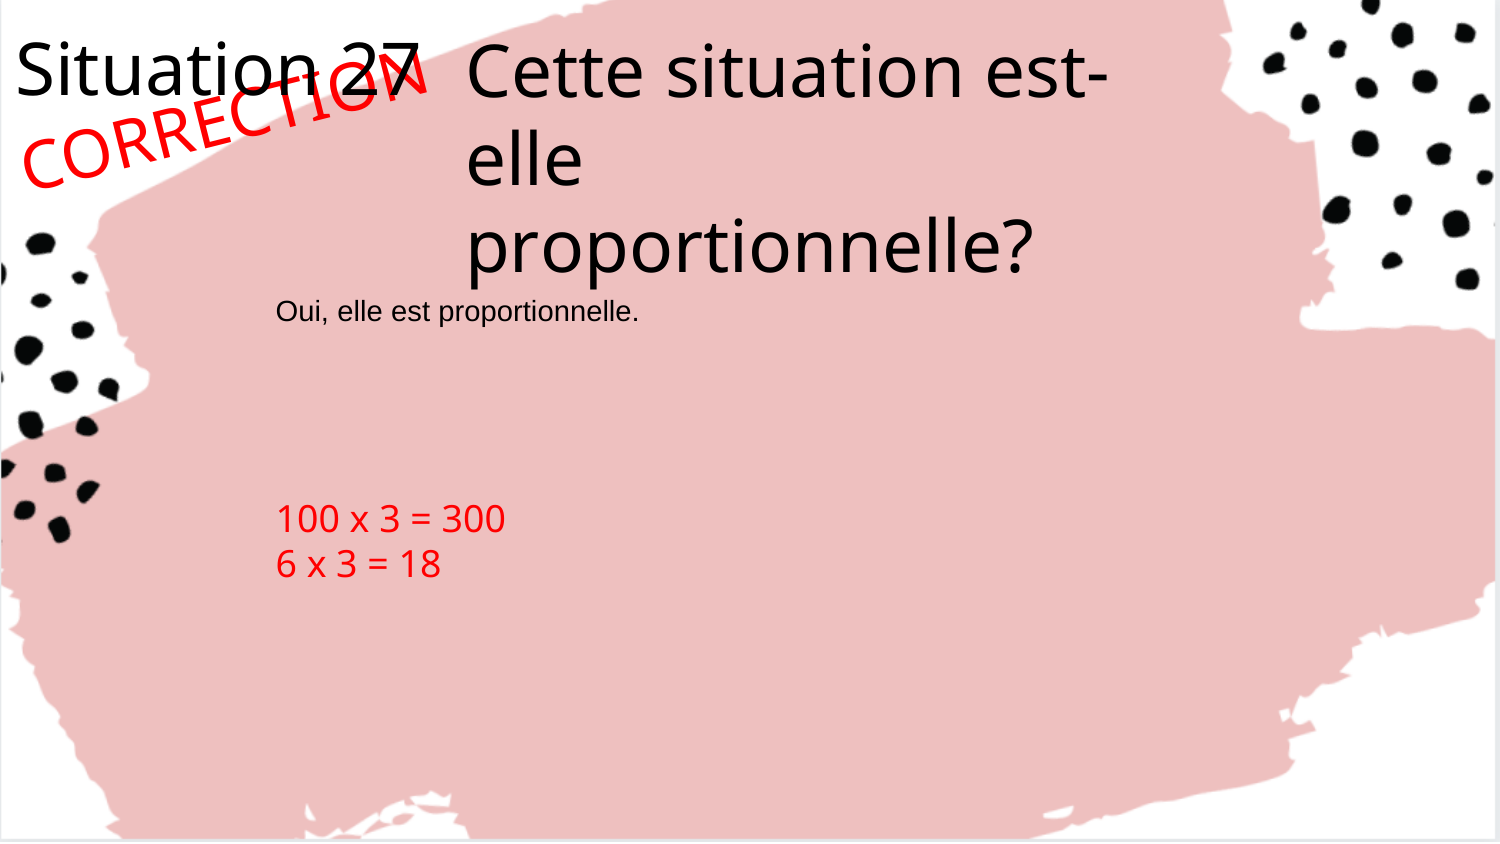

Situation 27
Cette situation est-elle proportionnelle?
CORRECTION
Oui, elle est proportionnelle.
100 x 3 = 300
6 x 3 = 18